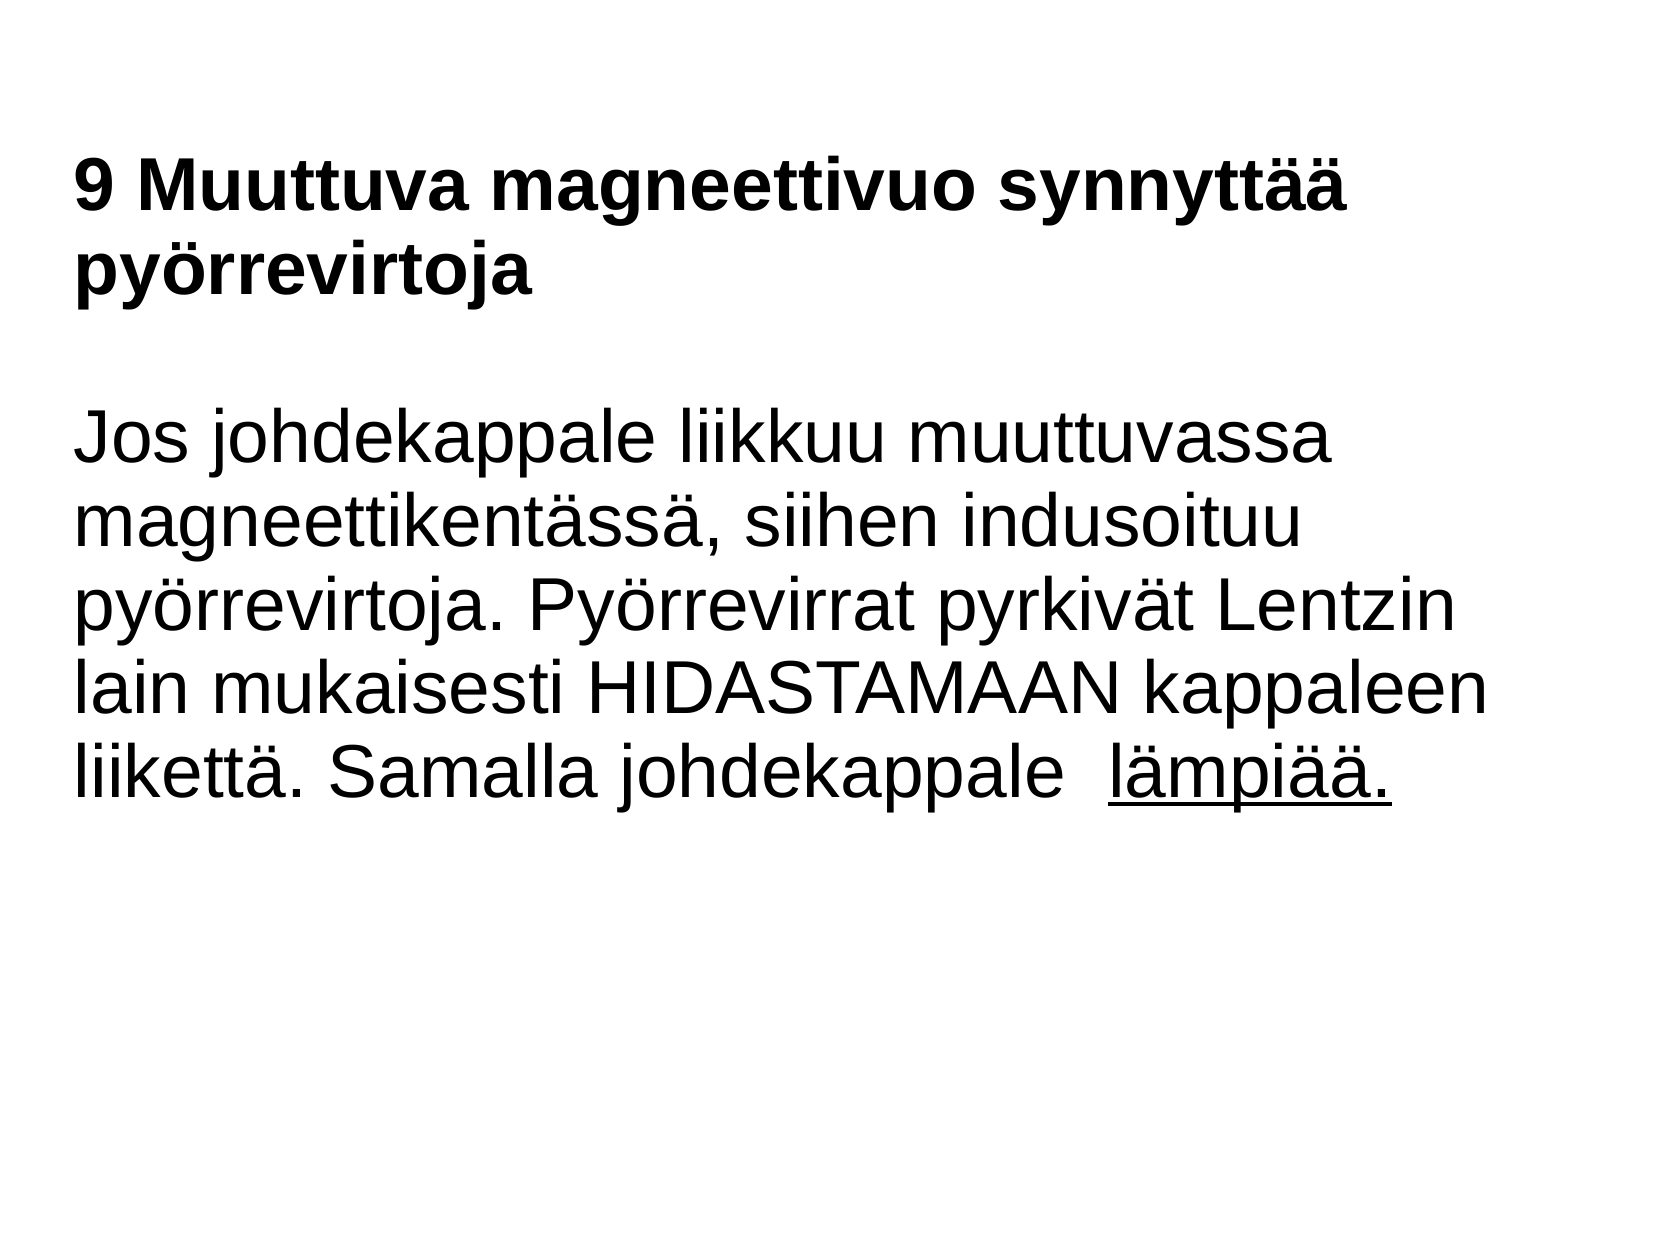

9 Muuttuva magneettivuo synnyttää pyörrevirtoja
Jos johdekappale liikkuu muuttuvassa
magneettikentässä, siihen indusoituu
pyörrevirtoja. Pyörrevirrat pyrkivät Lentzin lain mukaisesti HIDASTAMAAN kappaleen liikettä. Samalla johdekappale lämpiää.